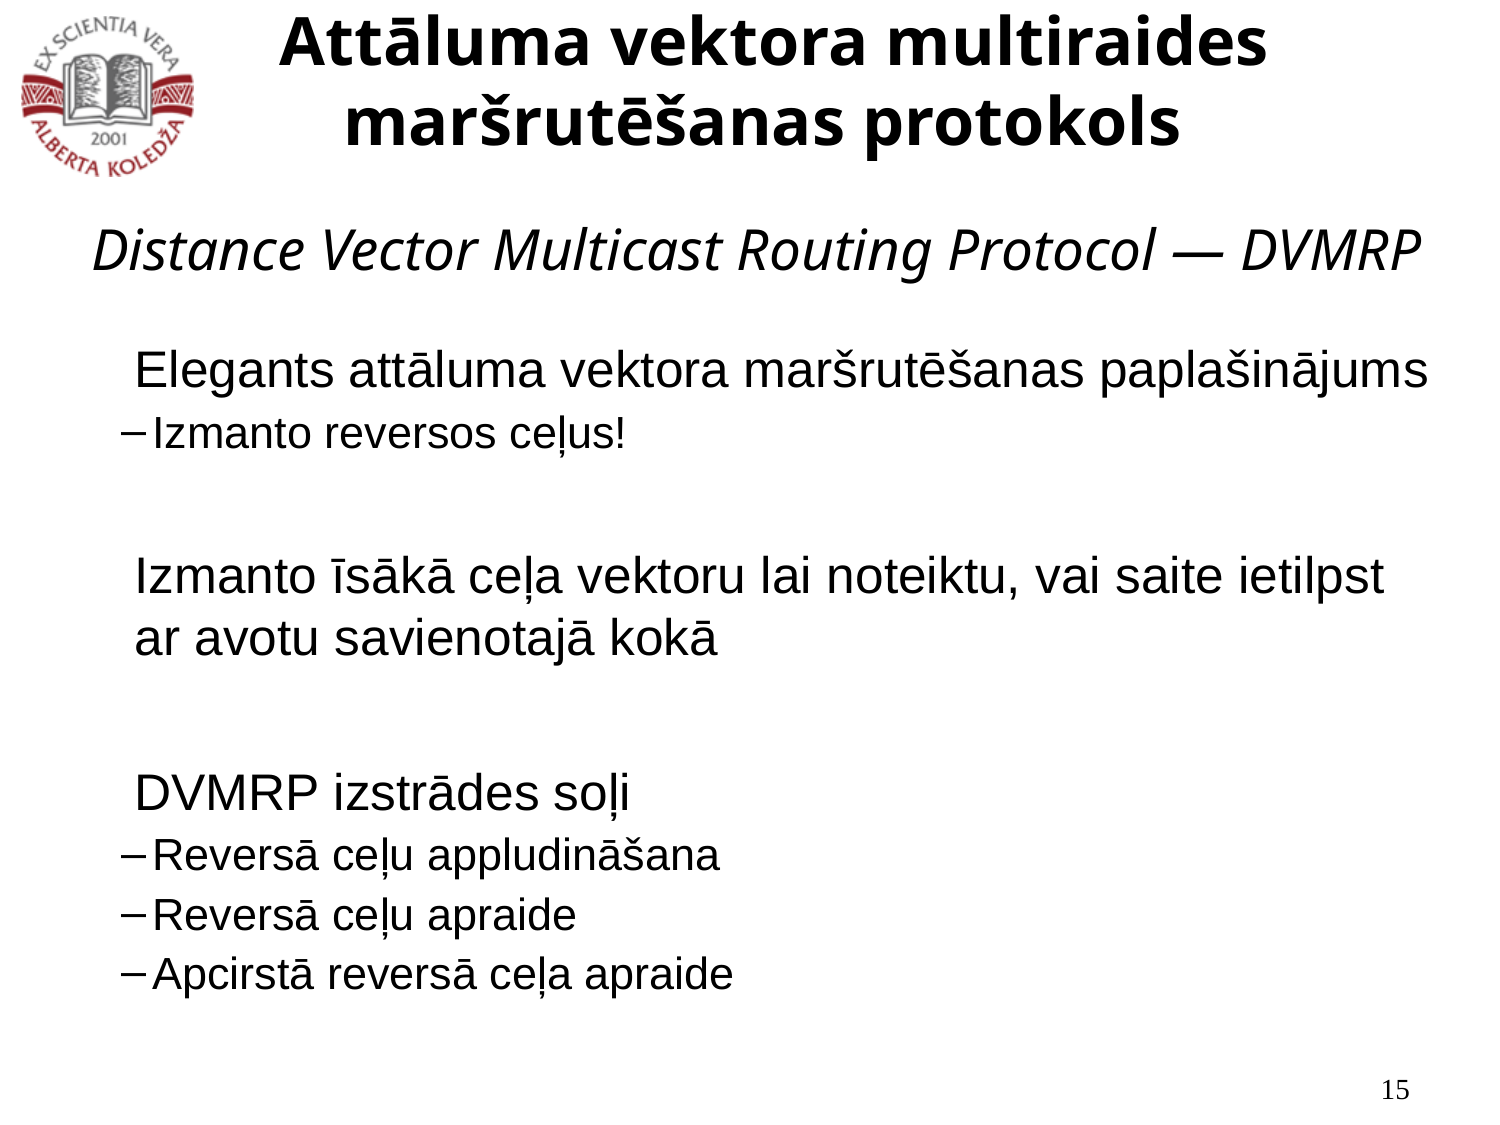

# Attāluma vektora multiraides maršrutēšanas protokols
Distance Vector Multicast Routing Protocol — DVMRP
Elegants attāluma vektora maršrutēšanas paplašinājums
Izmanto reversos ceļus!
Izmanto īsākā ceļa vektoru lai noteiktu, vai saite ietilpst ar avotu savienotajā kokā
DVMRP izstrādes soļi
Reversā ceļu appludināšana
Reversā ceļu apraide
Apcirstā reversā ceļa apraide